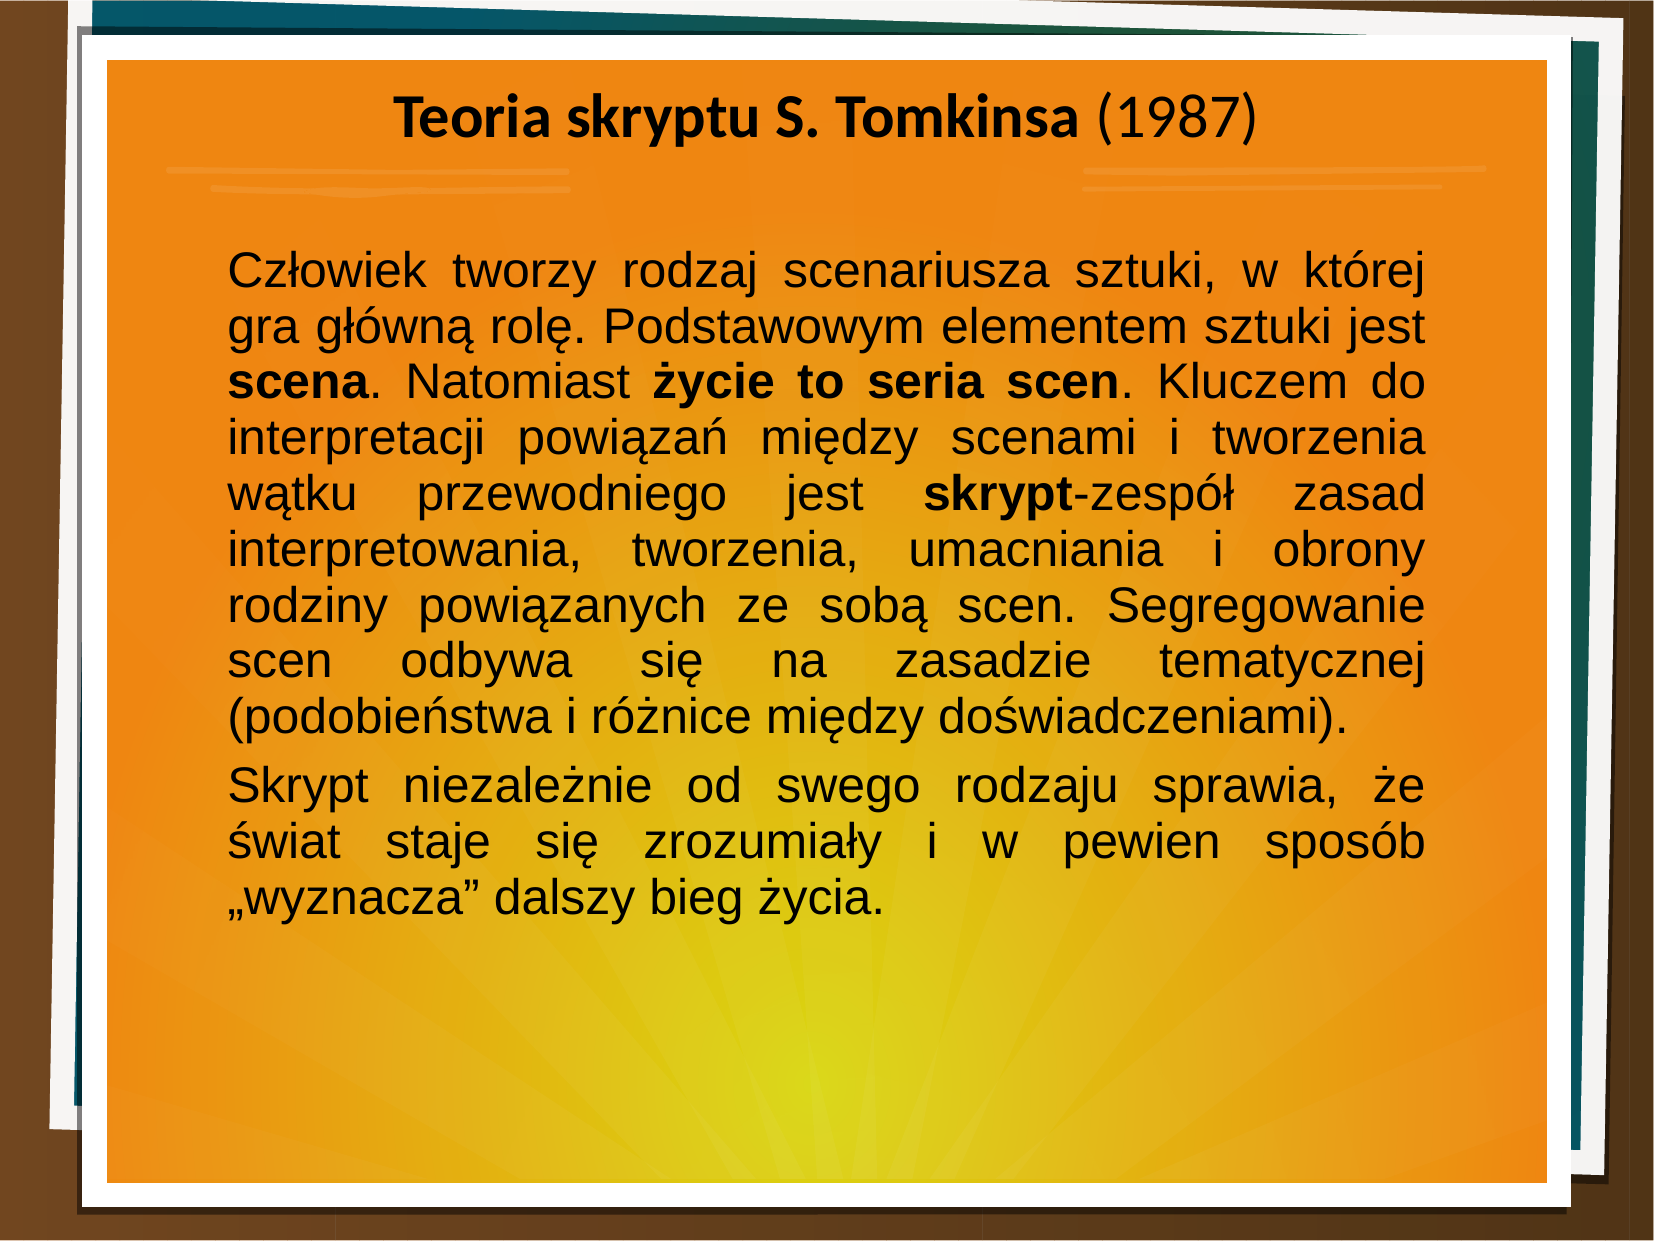

Teoria skryptu S. Tomkinsa (1987)
Człowiek tworzy rodzaj scenariusza sztuki, w której gra główną rolę. Podstawowym elementem sztuki jest scena. Natomiast życie to seria scen. Kluczem do interpretacji powiązań między scenami i tworzenia wątku przewodniego jest skrypt-zespół zasad interpretowania, tworzenia, umacniania i obrony rodziny powiązanych ze sobą scen. Segregowanie scen odbywa się na zasadzie tematycznej (podobieństwa i różnice między doświadczeniami).
Skrypt niezależnie od swego rodzaju sprawia, że świat staje się zrozumiały i w pewien sposób „wyznacza” dalszy bieg życia.